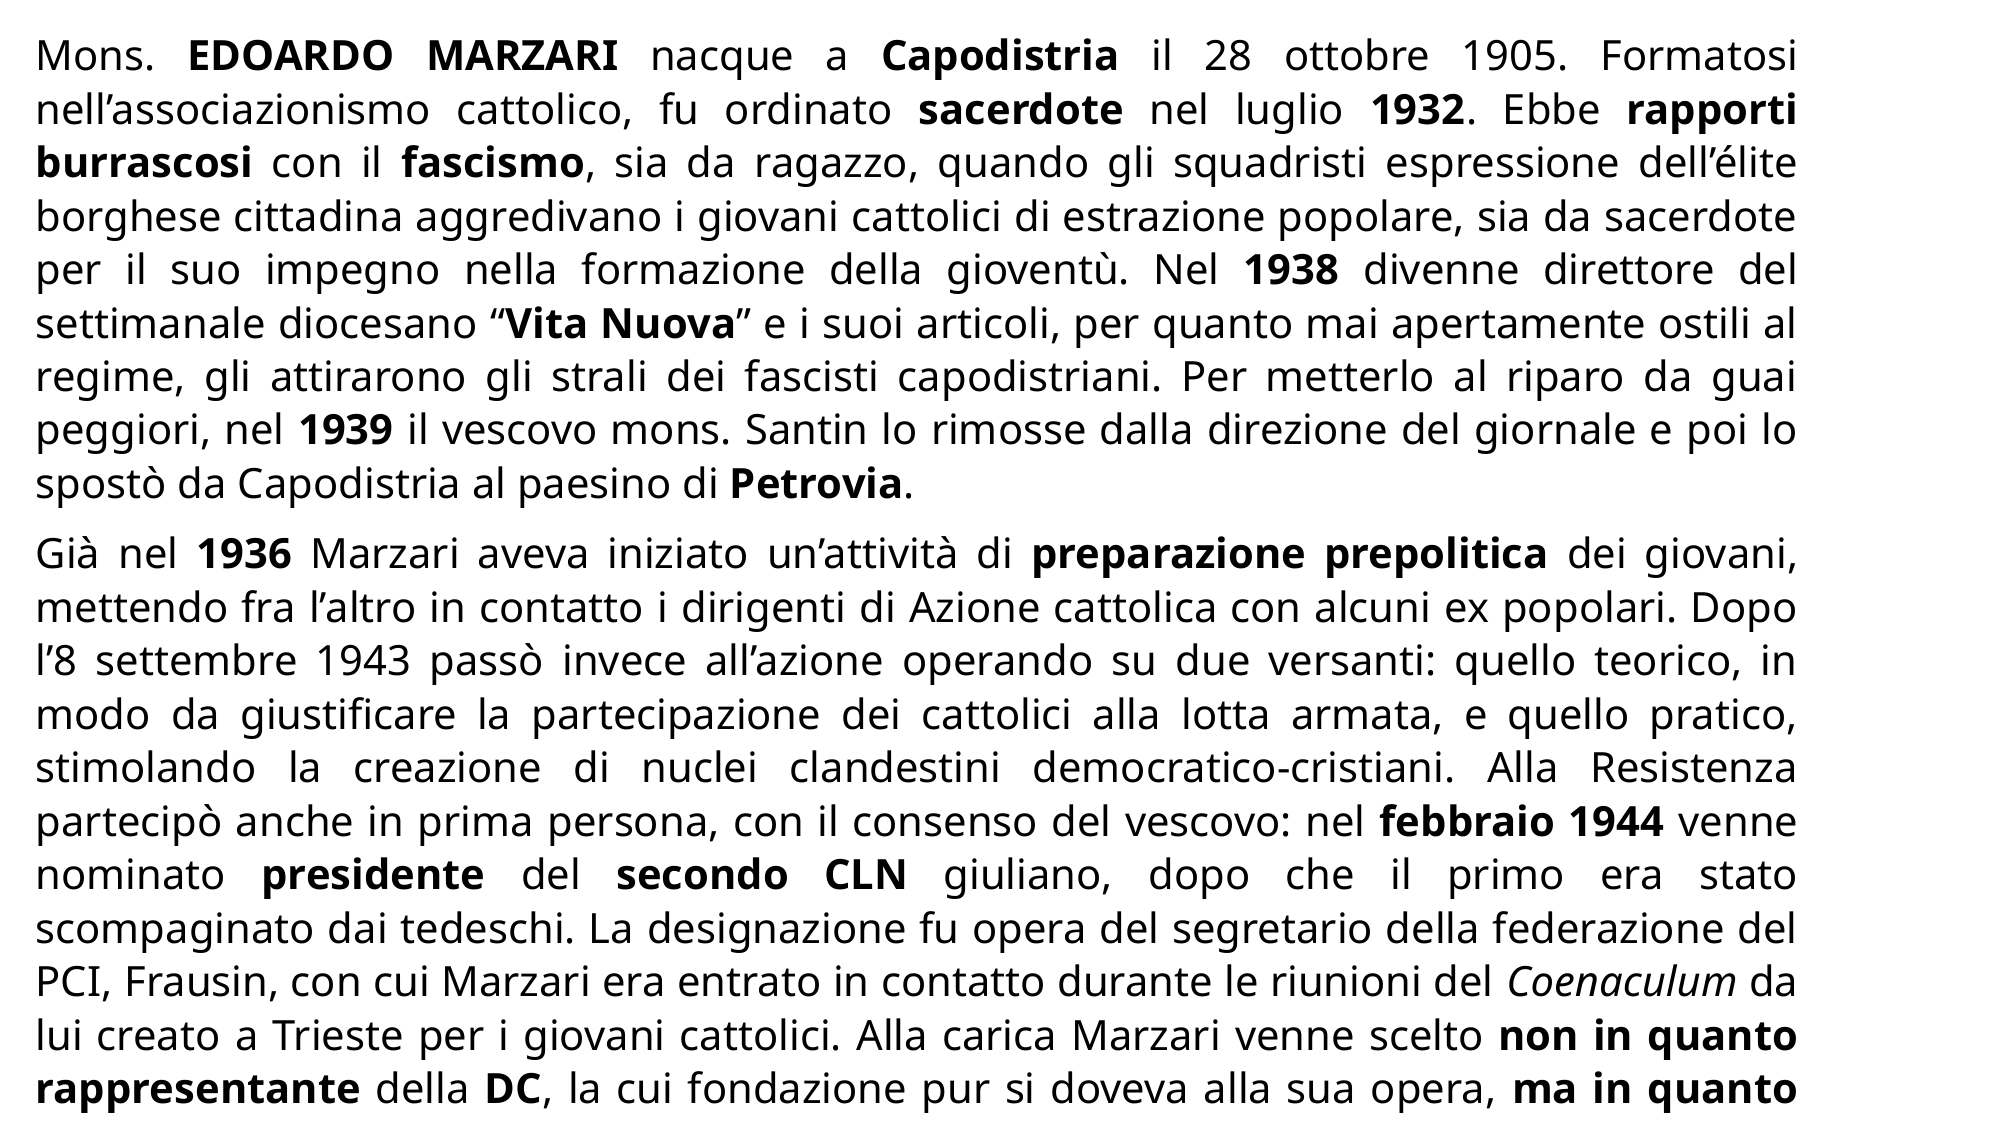

Mons. EDOARDO MARZARI nacque a Capodistria il 28 ottobre 1905. Formatosi nell’associazionismo cattolico, fu ordinato sacerdote nel luglio 1932. Ebbe rapporti burrascosi con il fascismo, sia da ragazzo, quando gli squadristi espressione dell’élite borghese cittadina aggredivano i giovani cattolici di estrazione popolare, sia da sacerdote per il suo impegno nella formazione della gioventù. Nel 1938 divenne direttore del settimanale diocesano “Vita Nuova” e i suoi articoli, per quanto mai apertamente ostili al regime, gli attirarono gli strali dei fascisti capodistriani. Per metterlo al riparo da guai peggiori, nel 1939 il vescovo mons. Santin lo rimosse dalla direzione del giornale e poi lo spostò da Capodistria al paesino di Petrovia.
Già nel 1936 Marzari aveva iniziato un’attività di preparazione prepolitica dei giovani, mettendo fra l’altro in contatto i dirigenti di Azione cattolica con alcuni ex popolari. Dopo l’8 settembre 1943 passò invece all’azione operando su due versanti: quello teorico, in modo da giustificare la partecipazione dei cattolici alla lotta armata, e quello pratico, stimolando la creazione di nuclei clandestini democratico-cristiani. Alla Resistenza partecipò anche in prima persona, con il consenso del vescovo: nel febbraio 1944 venne nominato presidente del secondo CLN giuliano, dopo che il primo era stato scompaginato dai tedeschi. La designazione fu opera del segretario della federazione del PCI, Frausin, con cui Marzari era entrato in contatto durante le riunioni del Coenaculum da lui creato a Trieste per i giovani cattolici. Alla carica Marzari venne scelto non in quanto rappresentante della DC, la cui fondazione pur si doveva alla sua opera, ma in quanto sacerdote, caso unico in Italia.
.